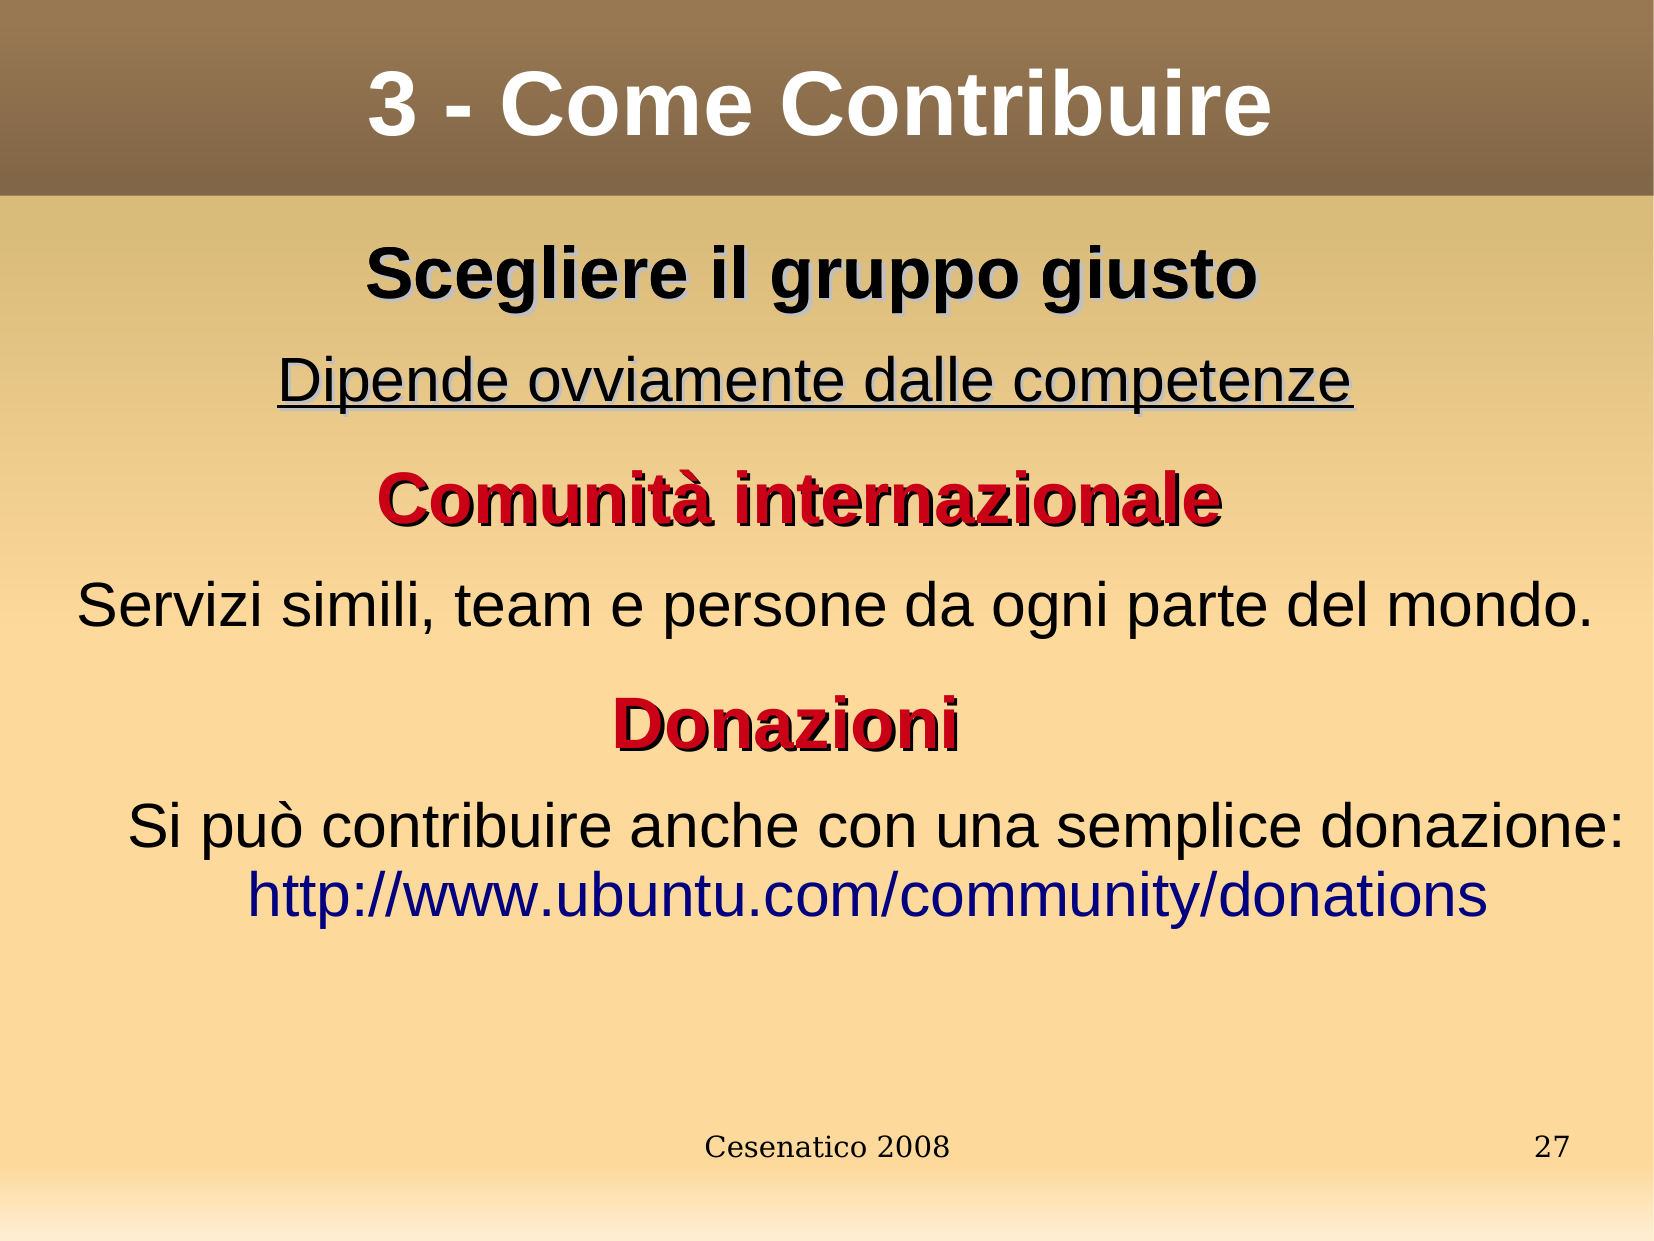

# 3 - Come Contribuire
Scegliere il gruppo giusto
Scegliere il gruppo giusto
Dipende ovviamente dalle competenze
Comunità internazionale
Servizi simili, team e persone da ogni parte del mondo.
Donazioni
Si può contribuire anche con una semplice donazione:
http://www.ubuntu.com/community/donations
Cesenatico 2008
27